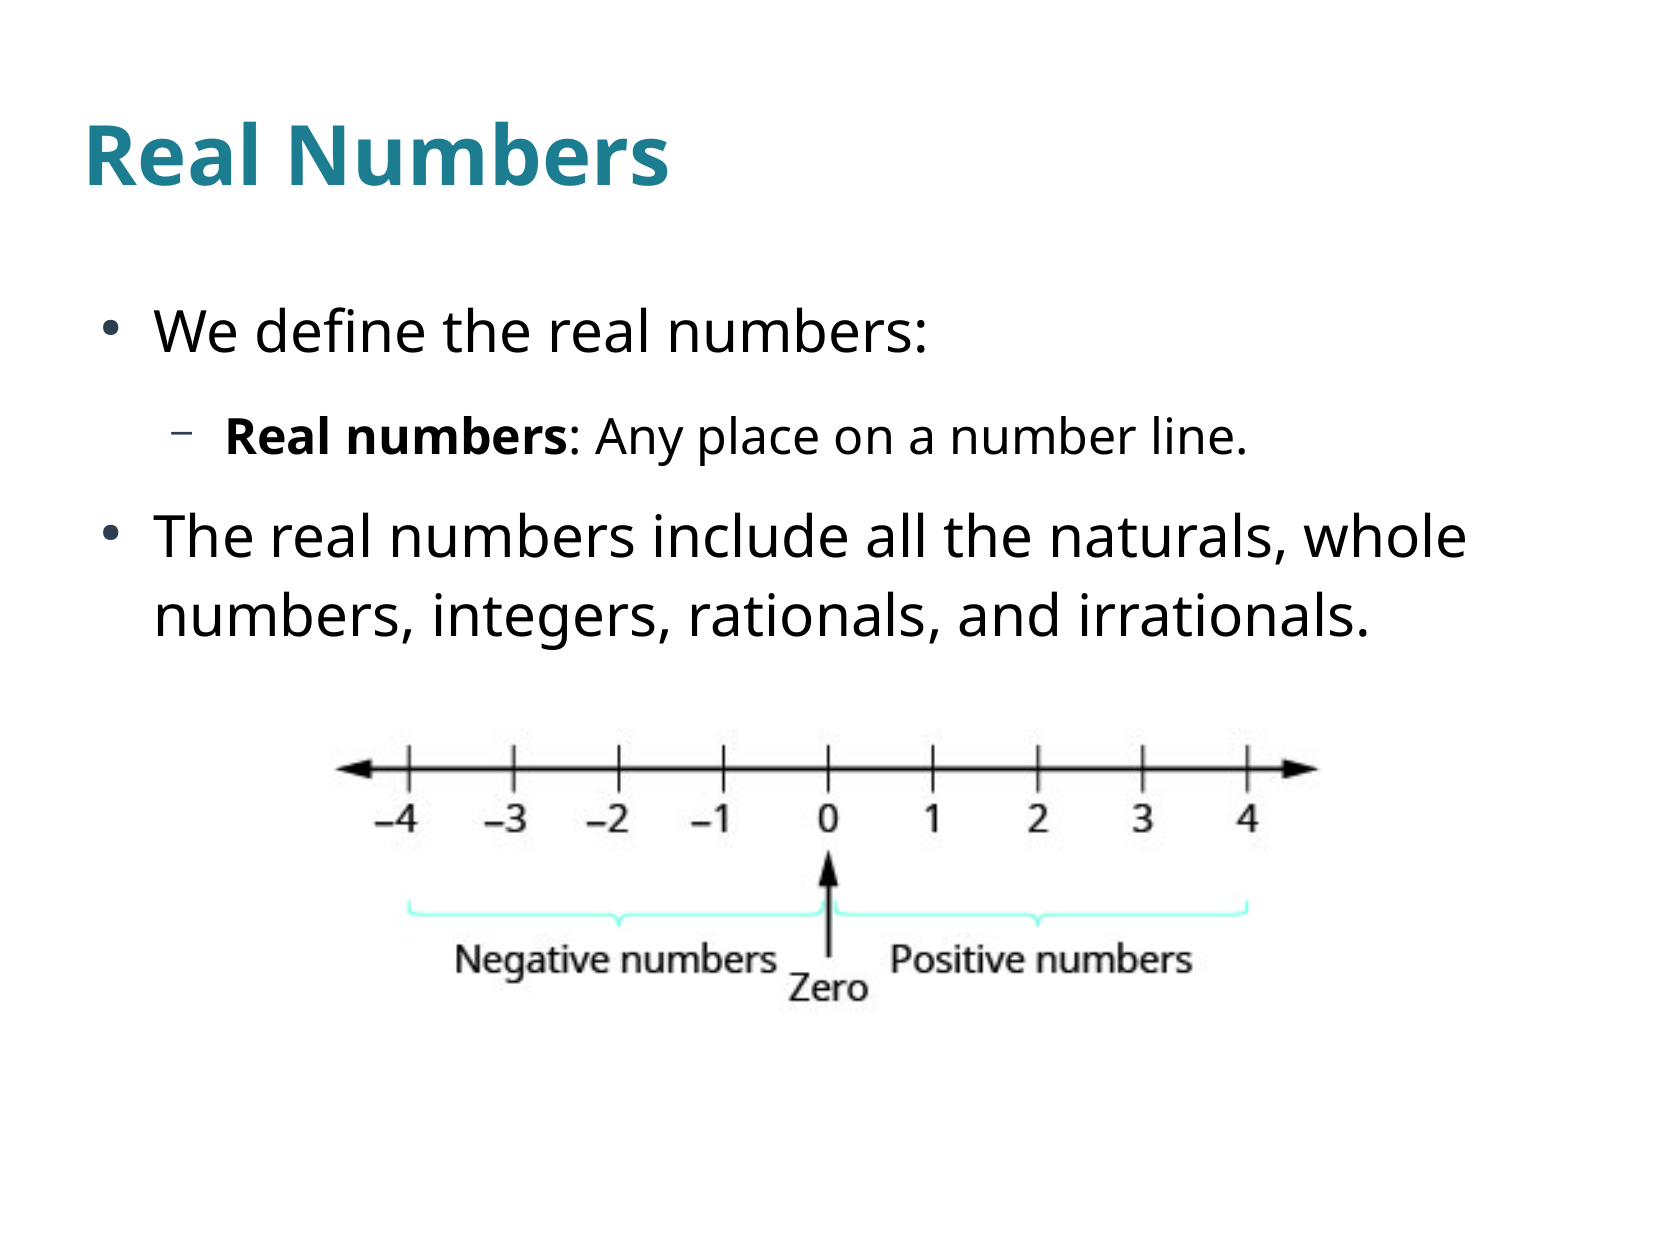

# Real Numbers
We define the real numbers:
Real numbers: Any place on a number line.
The real numbers include all the naturals, whole numbers, integers, rationals, and irrationals.